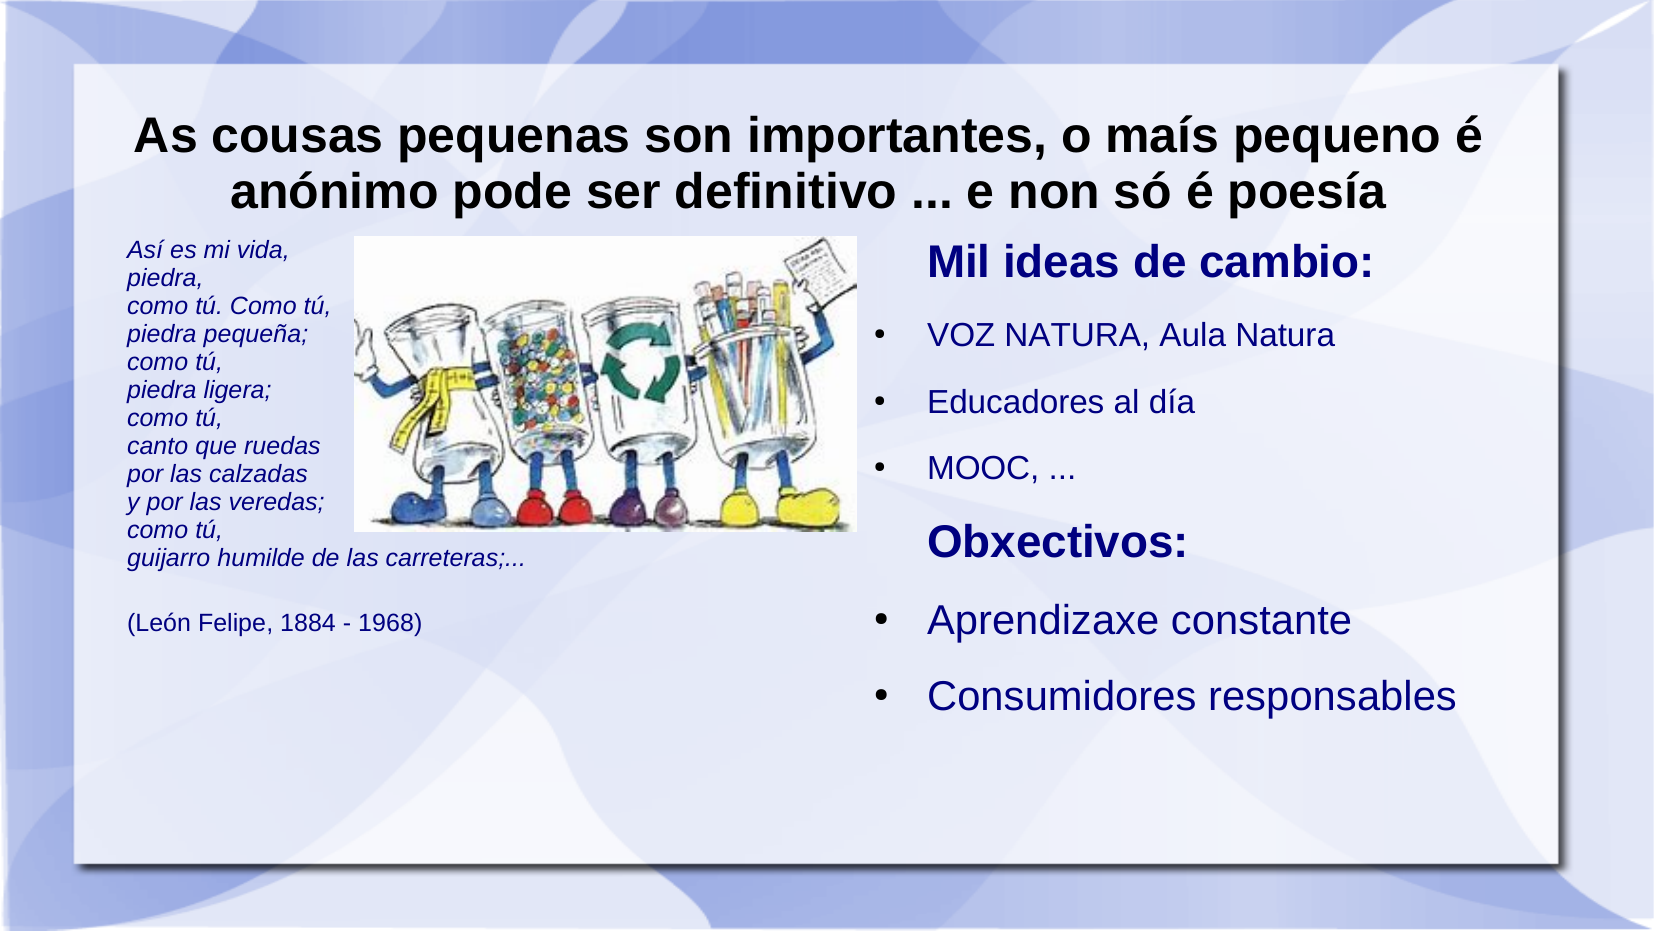

# As cousas pequenas son importantes, o maís pequeno é anónimo pode ser definitivo ... e non só é poesía
Así es mi vida,
piedra,
como tú. Como tú,
piedra pequeña;
como tú,
piedra ligera;
como tú,
canto que ruedas
por las calzadas
y por las veredas;
como tú,
guijarro humilde de las carreteras;...
(León Felipe, 1884 - 1968)
Mil ideas de cambio:
VOZ NATURA, Aula Natura
Educadores al día
MOOC, ...
Obxectivos:
Aprendizaxe constante
Consumidores responsables